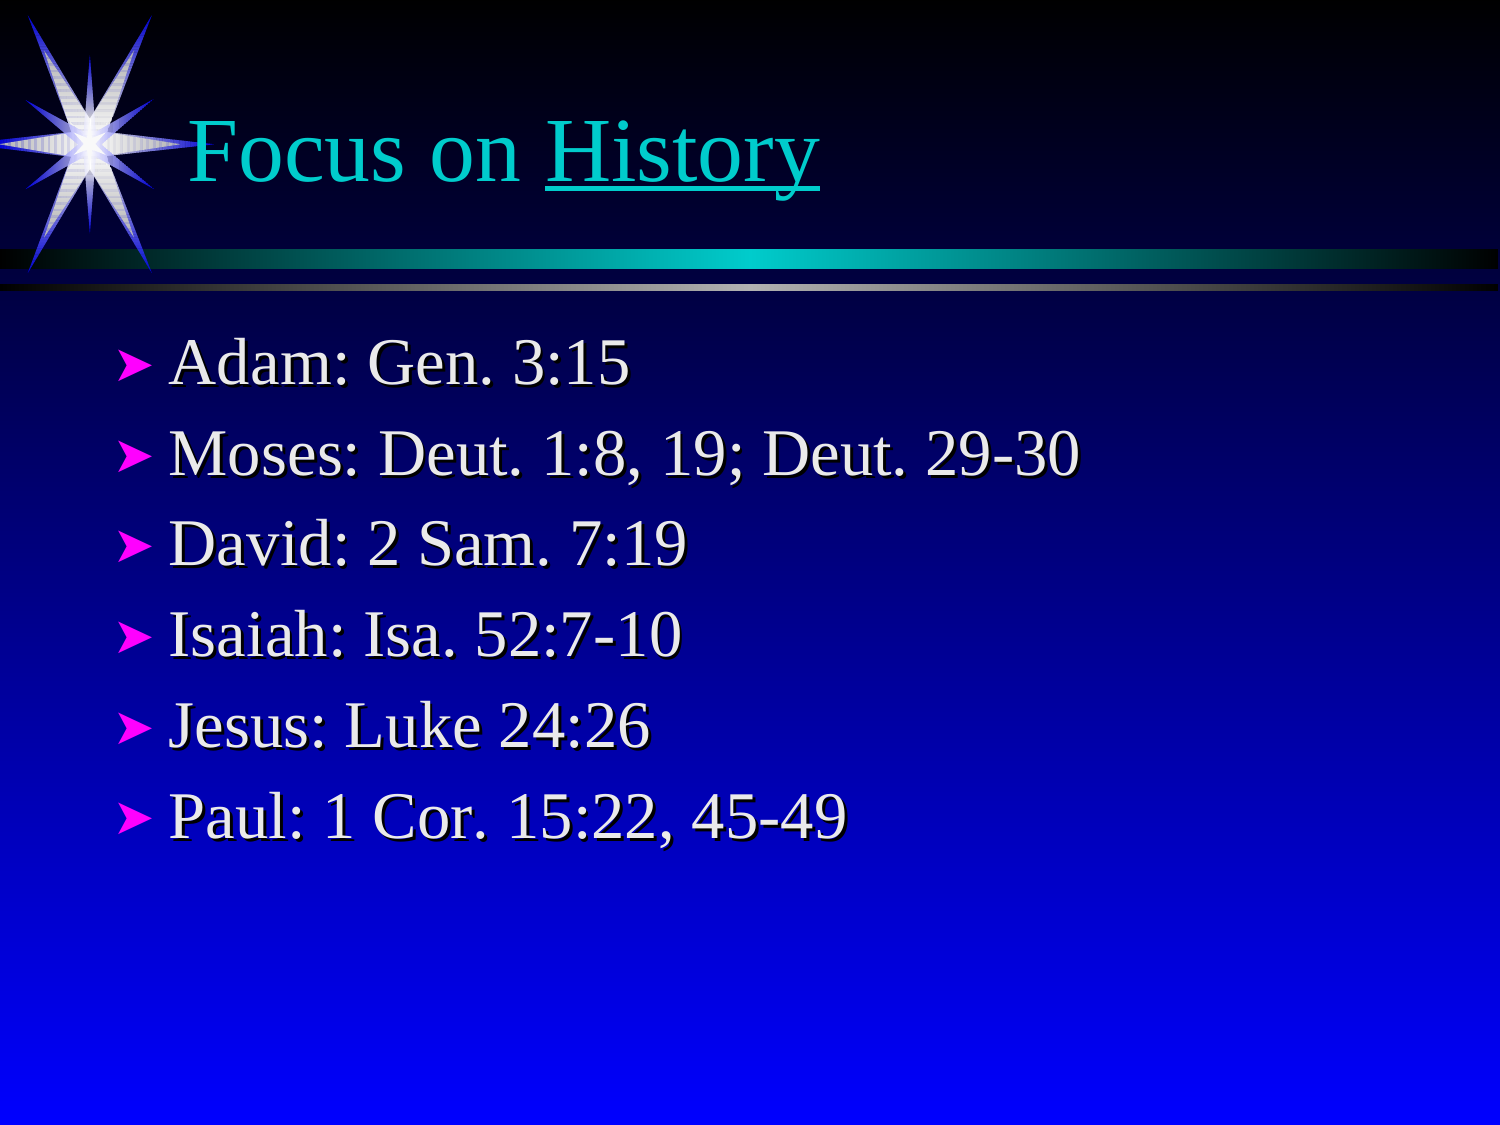

# Focus on History
Adam: Gen. 3:15
Moses: Deut. 1:8, 19; Deut. 29-30
David: 2 Sam. 7:19
Isaiah: Isa. 52:7-10
Jesus: Luke 24:26
Paul: 1 Cor. 15:22, 45-49